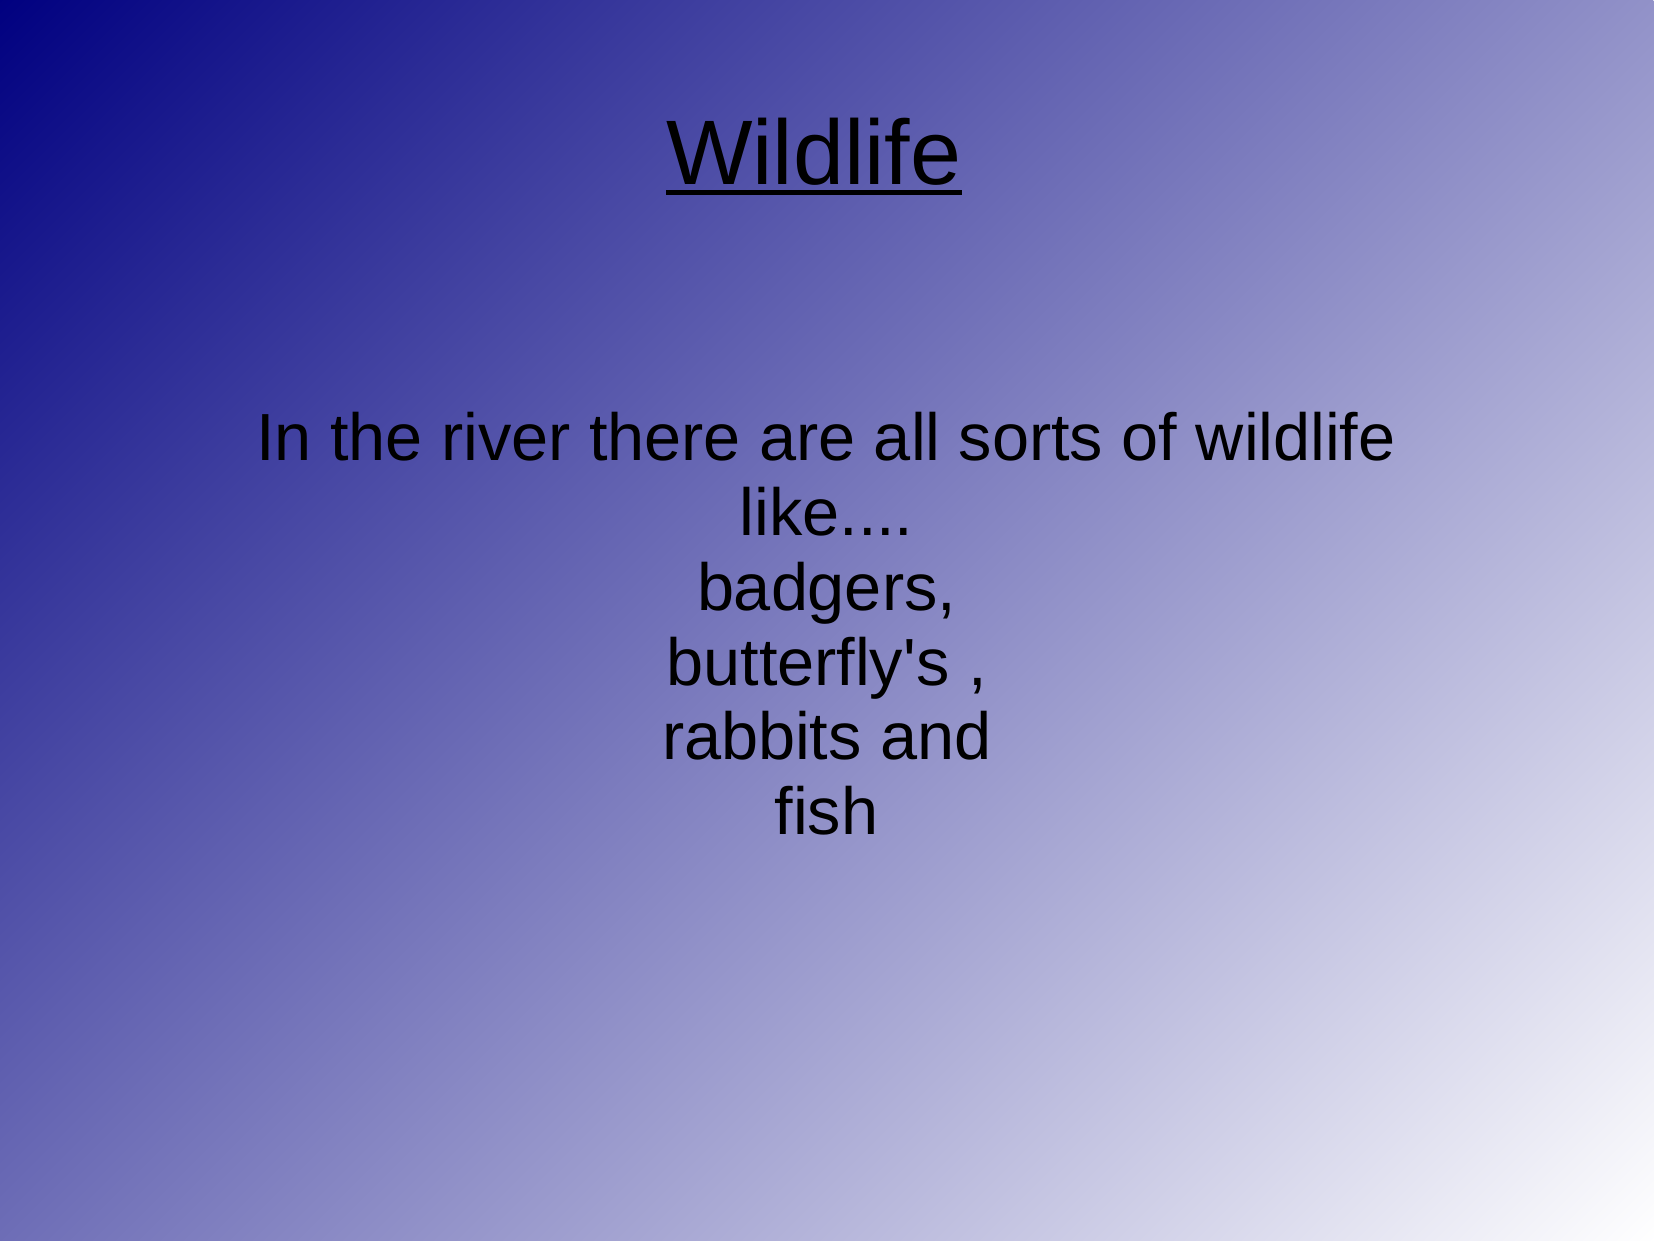

# Wildlife
In the river there are all sorts of wildlife
like....
badgers,
butterfly's ,
rabbits and
fish